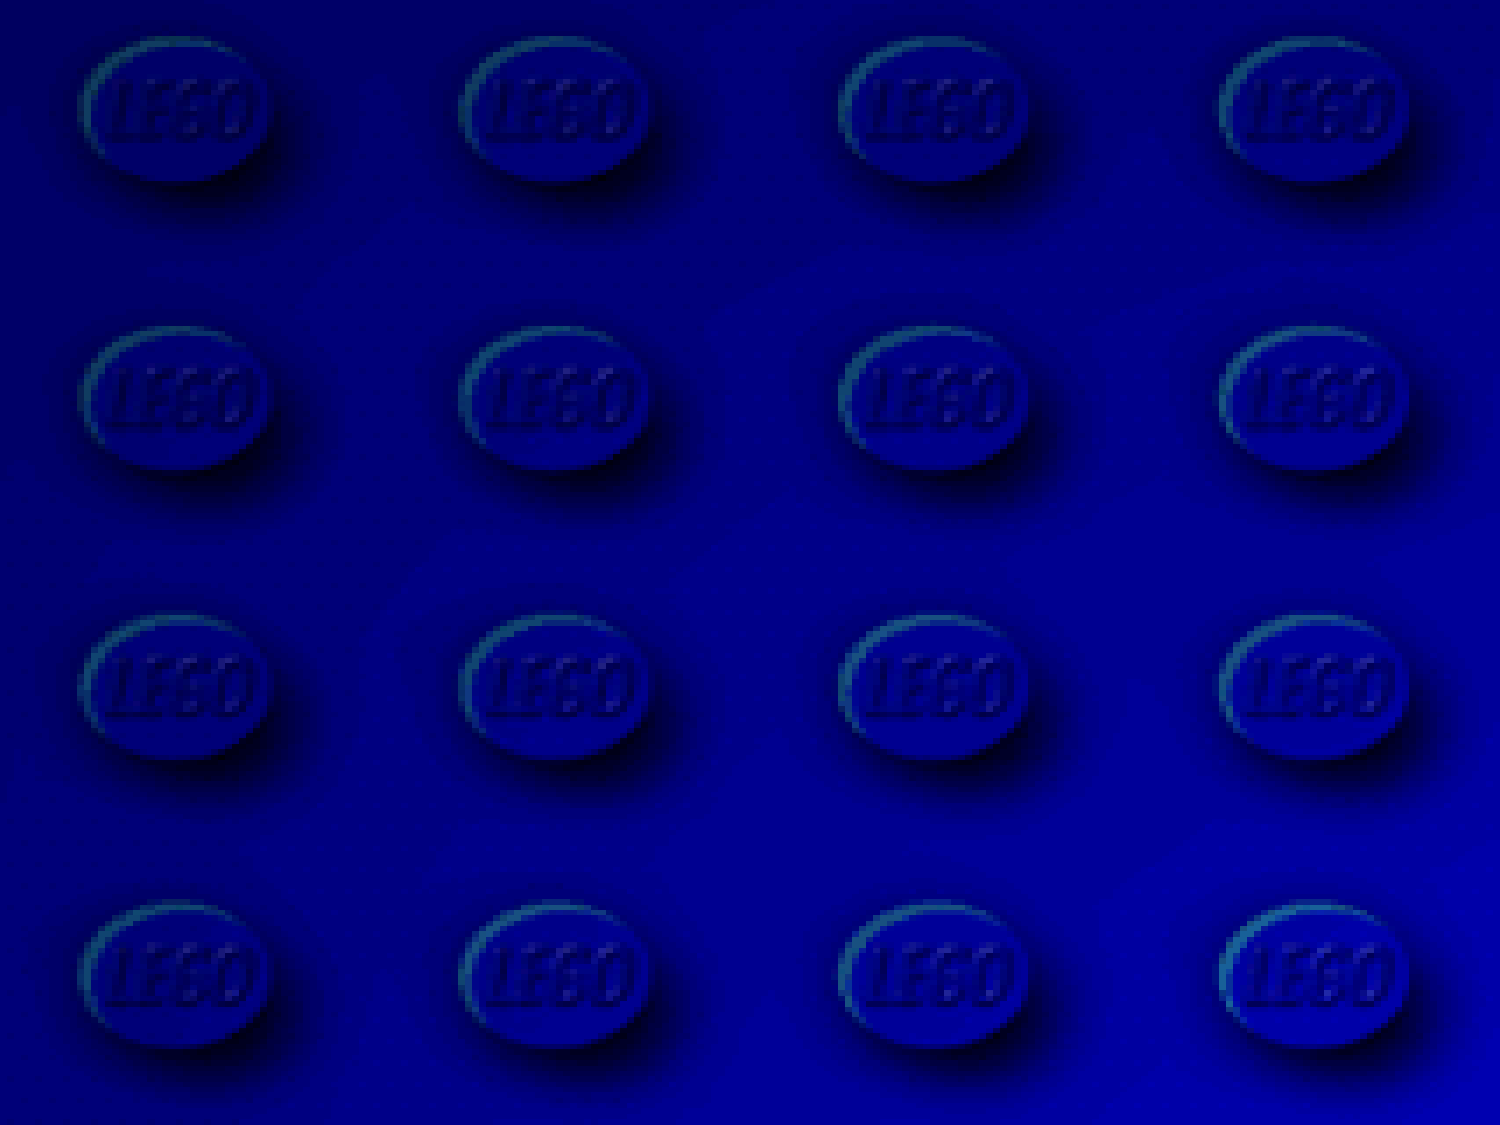

[namesto tele slike dej film, pol pa ta besedil zbriš - and good luck]